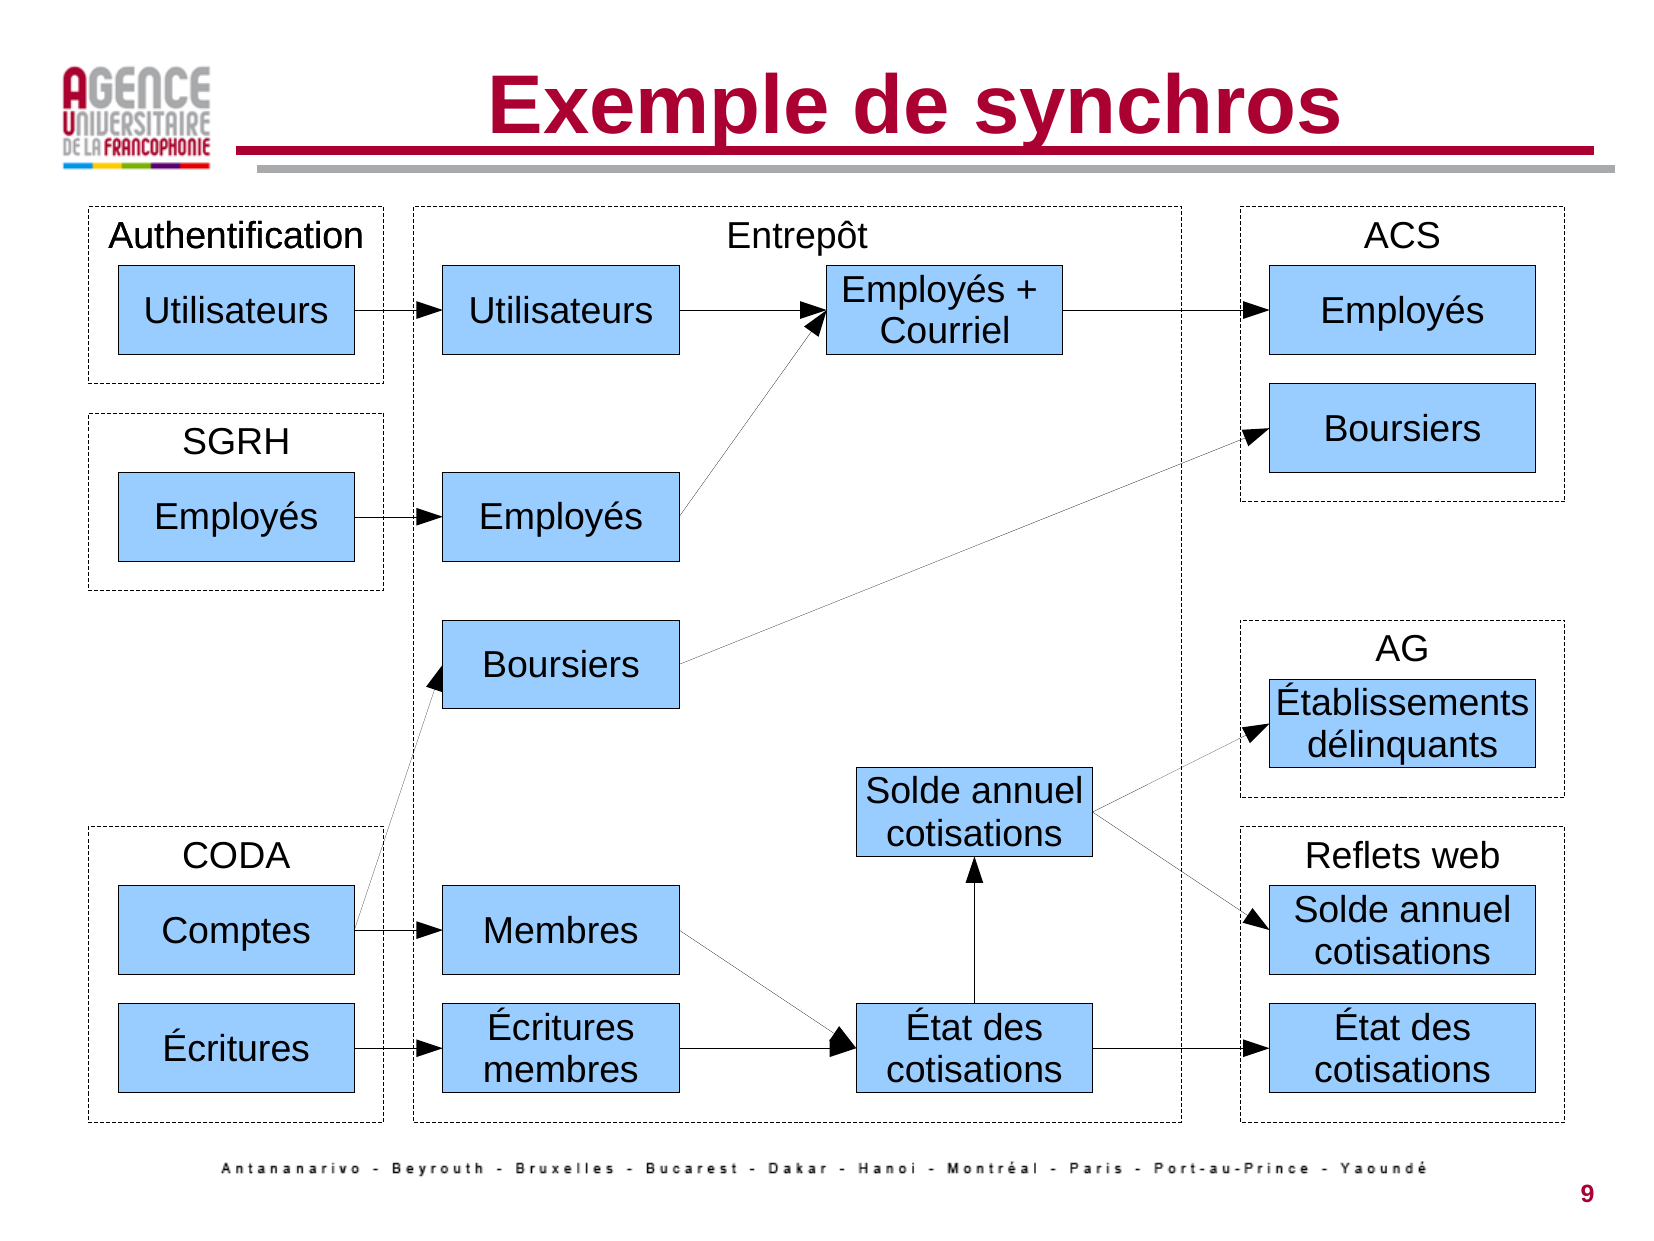

# Exemple de synchros
Authentification
Authentification
Entrepôt
ACS
Utilisateurs
Utilisateurs
Employés +
Courriel
Employés
Boursiers
SGRH
Employés
Employés
Boursiers
AG
Établissements
délinquants
Solde annuel
cotisations
CODA
Reflets web
Comptes
Membres
Solde annuel
cotisations
Écritures
Écritures
membres
État des
cotisations
État des
cotisations
9